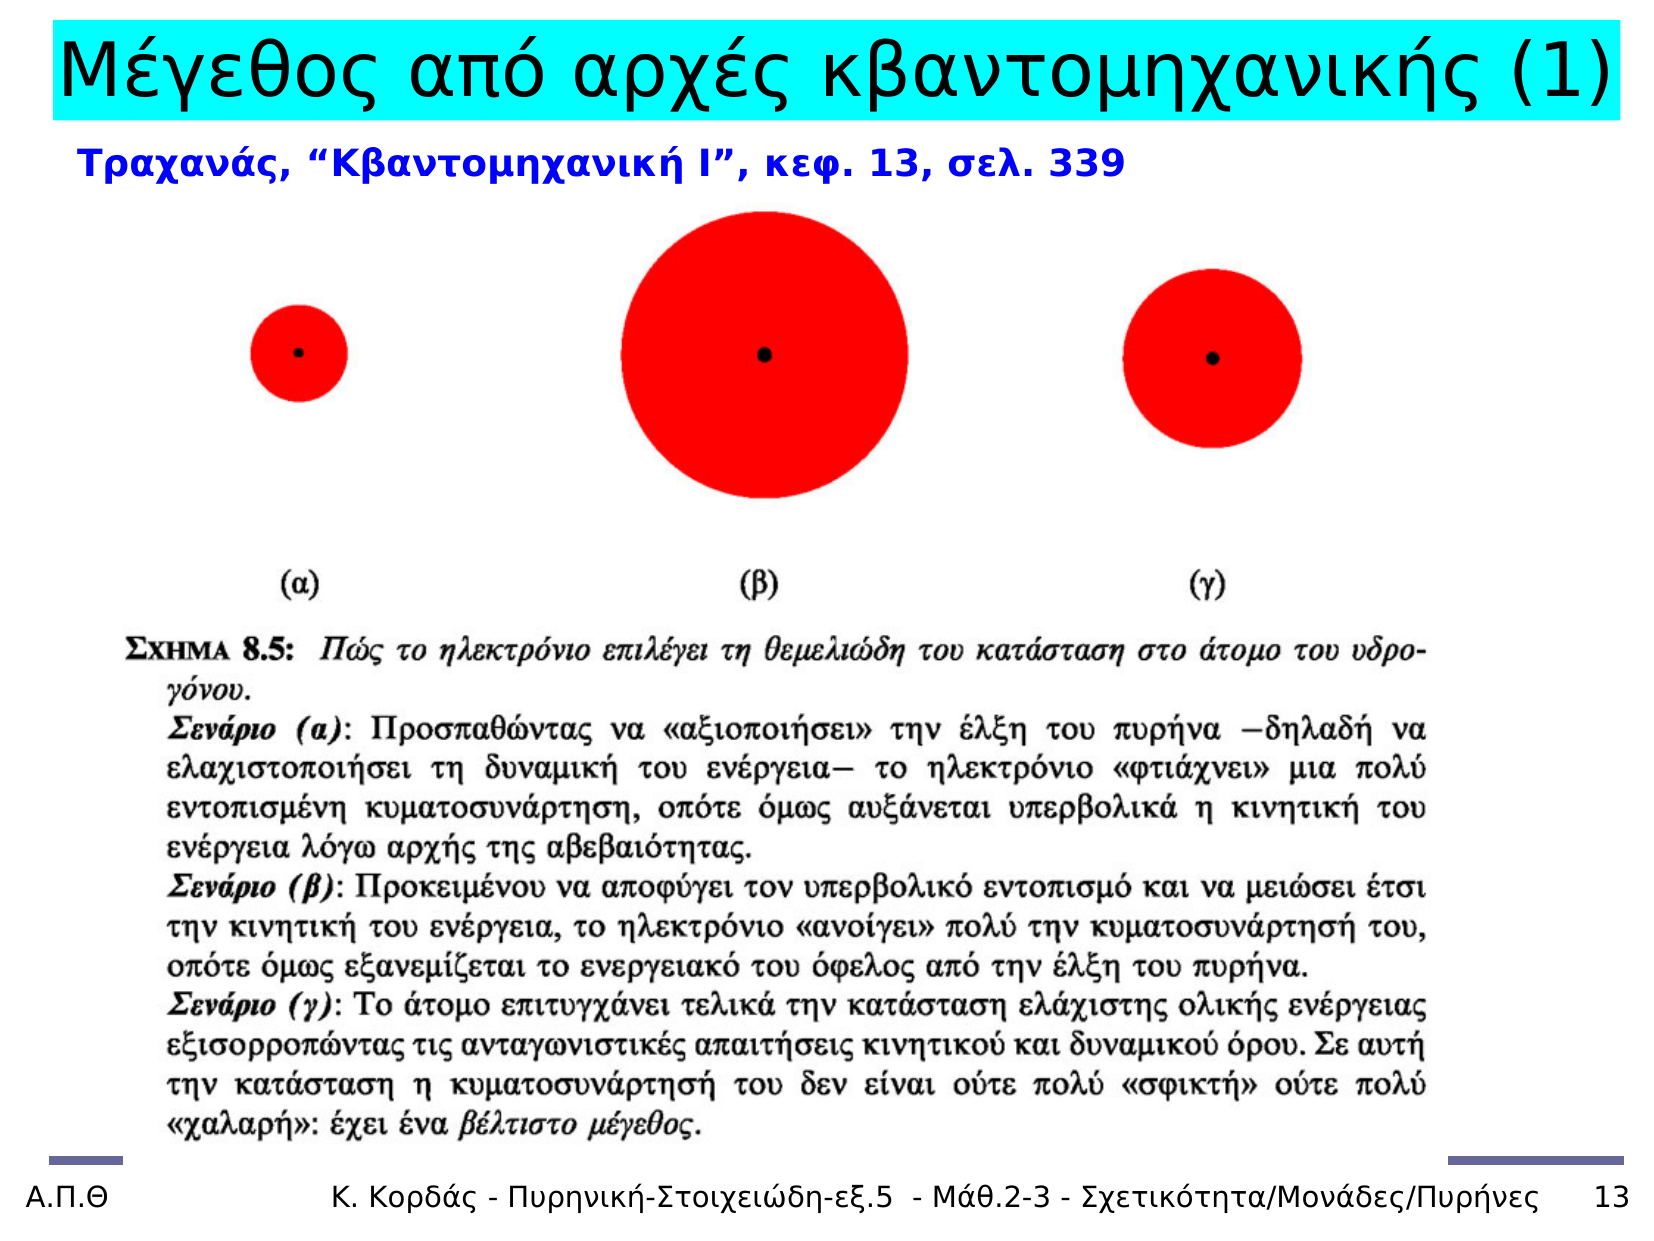

# Μέγεθος από αρχές κβαντομηχανικής (1)
Τραχανάς, “Κβαντομηχανική Ι”, κεφ. 13, σελ. 339
Α.Π.Θ
Κ. Κορδάς - Πυρηνική-Στοιχειώδη-εξ.5 - Μάθ.2-3 - Σχετικότητα/Μονάδες/Πυρήνες
13